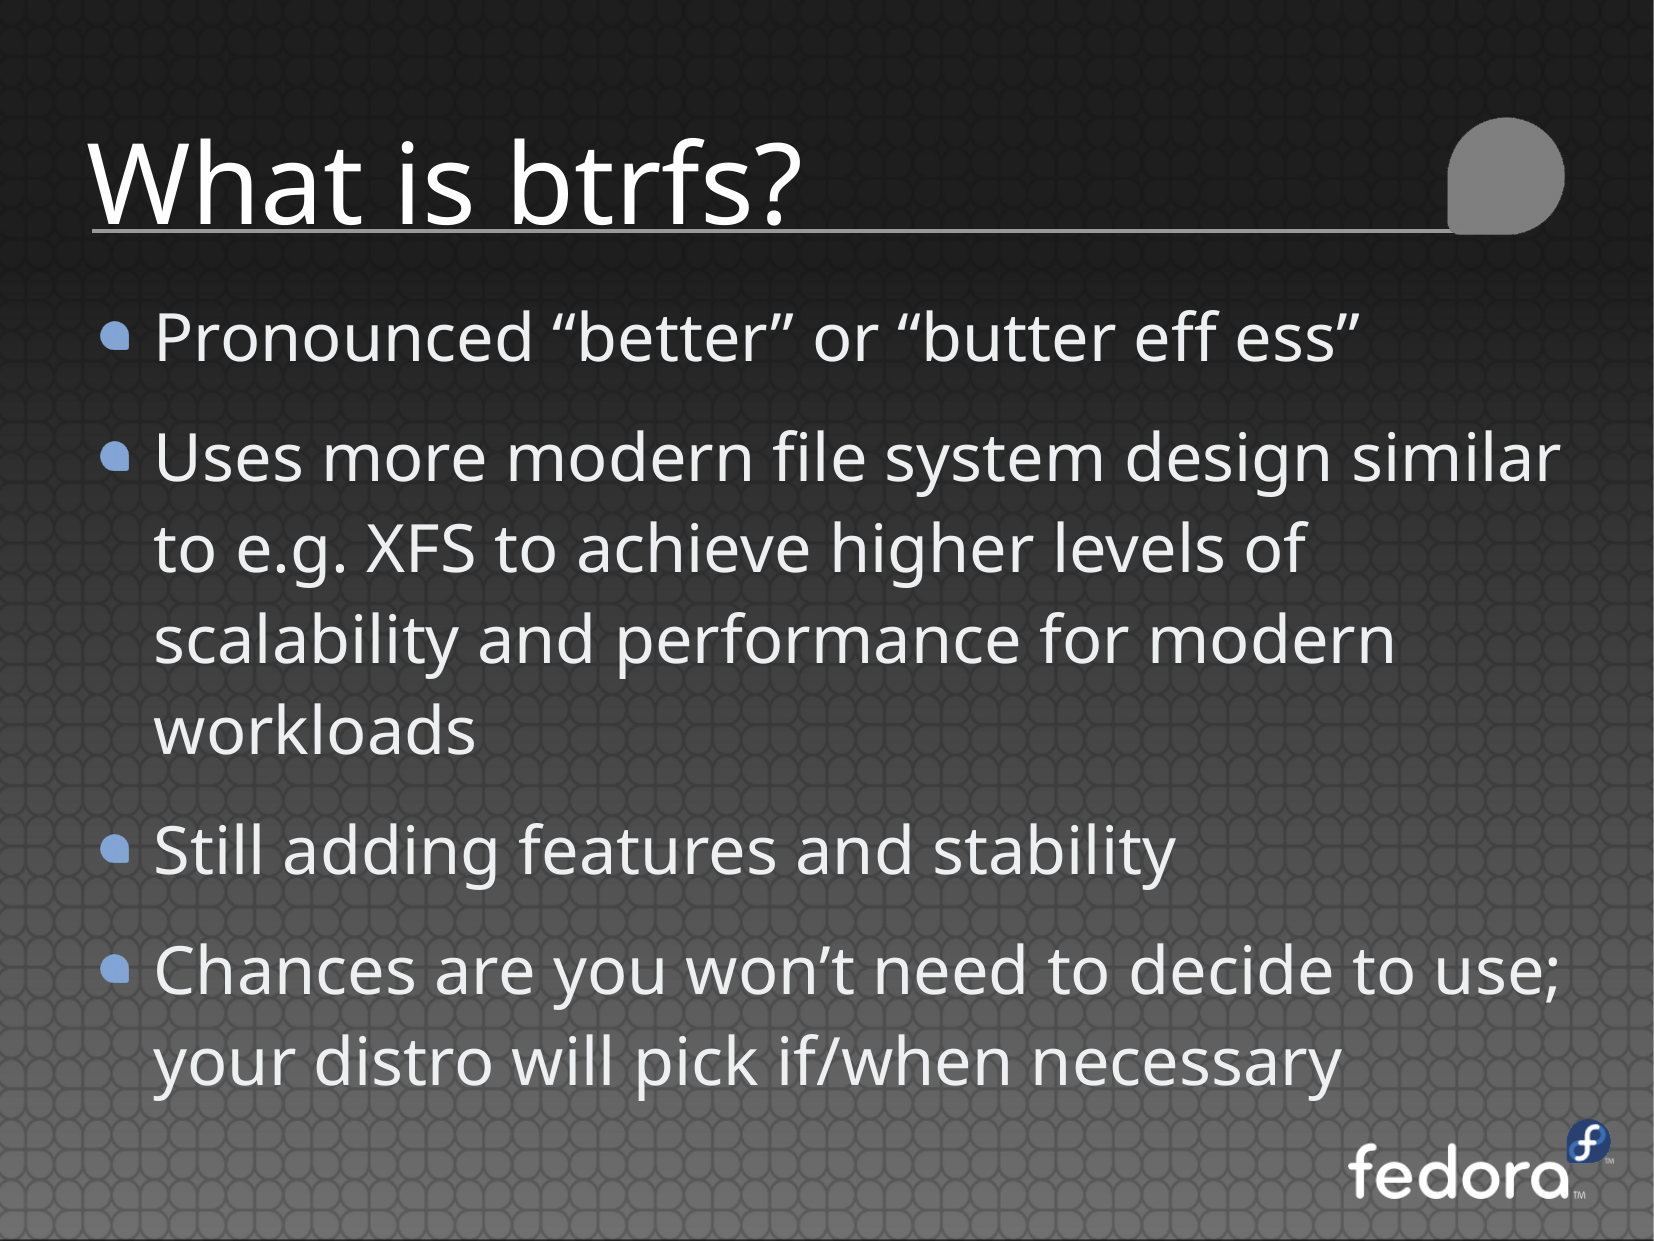

# What is btrfs?
Pronounced “better” or “butter eff ess”
Uses more modern file system design similar to e.g. XFS to achieve higher levels of scalability and performance for modern workloads
Still adding features and stability
Chances are you won’t need to decide to use; your distro will pick if/when necessary